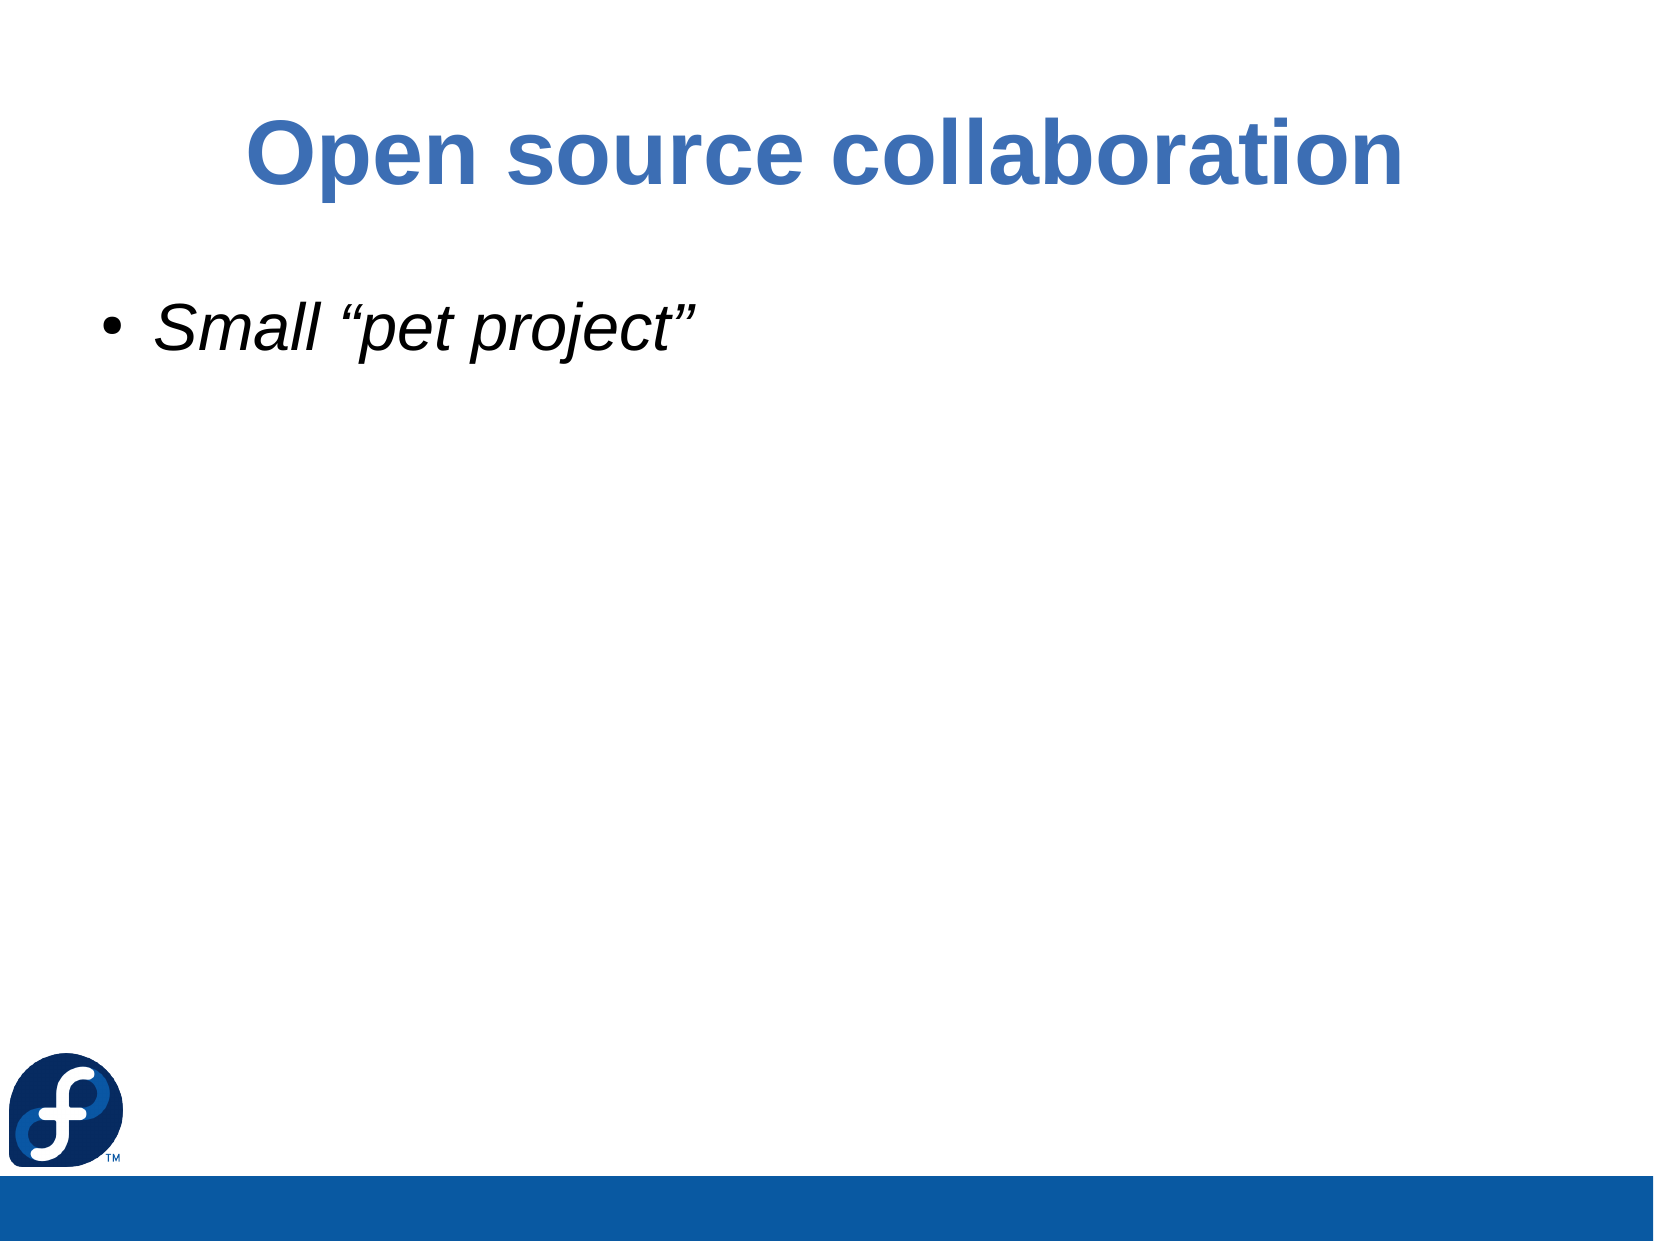

# Open source collaboration
Small “pet project”